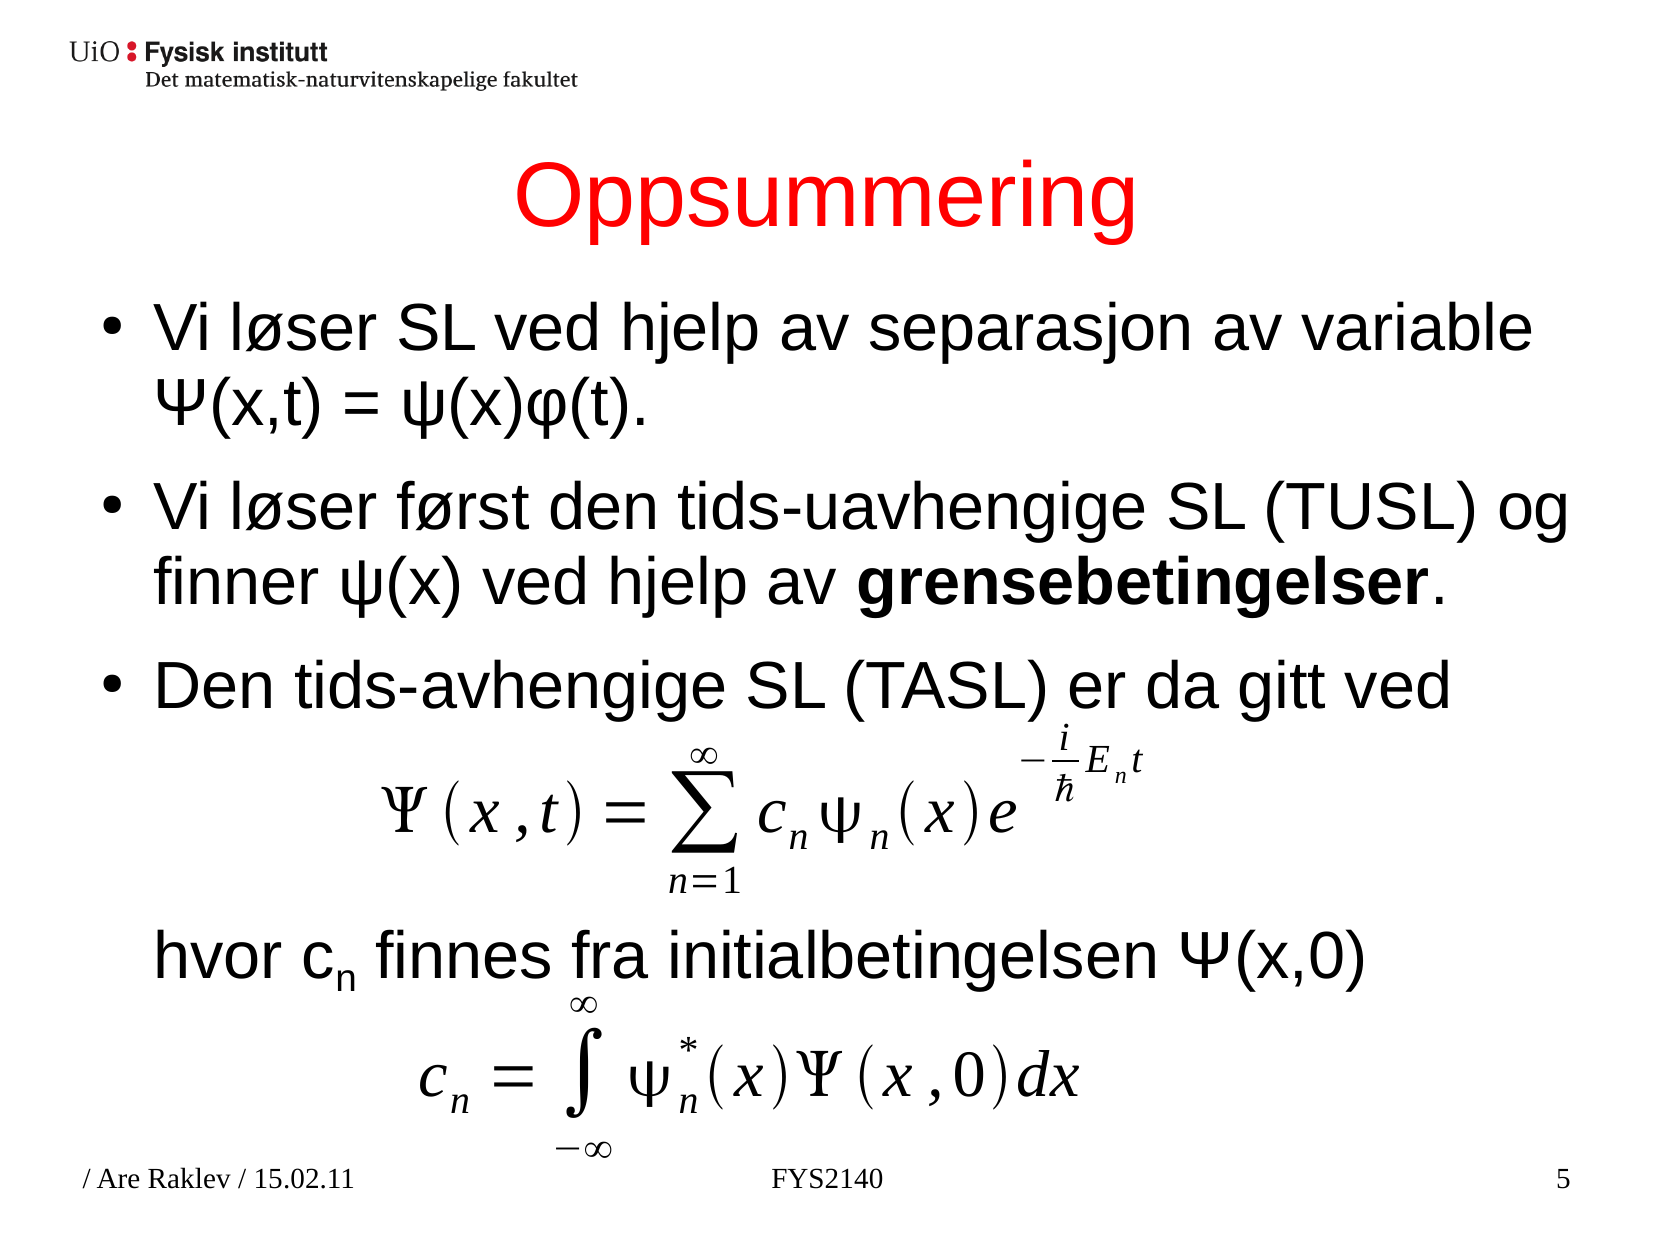

# Oppsummering
Vi løser SL ved hjelp av separasjon av variable Ψ(x,t) = ψ(x)φ(t).
Vi løser først den tids-uavhengige SL (TUSL) og finner ψ(x) ved hjelp av grensebetingelser.
Den tids-avhengige SL (TASL) er da gitt ved
hvor cn finnes fra initialbetingelsen Ψ(x,0)
/ Are Raklev / 15.02.11
FYS2140
5